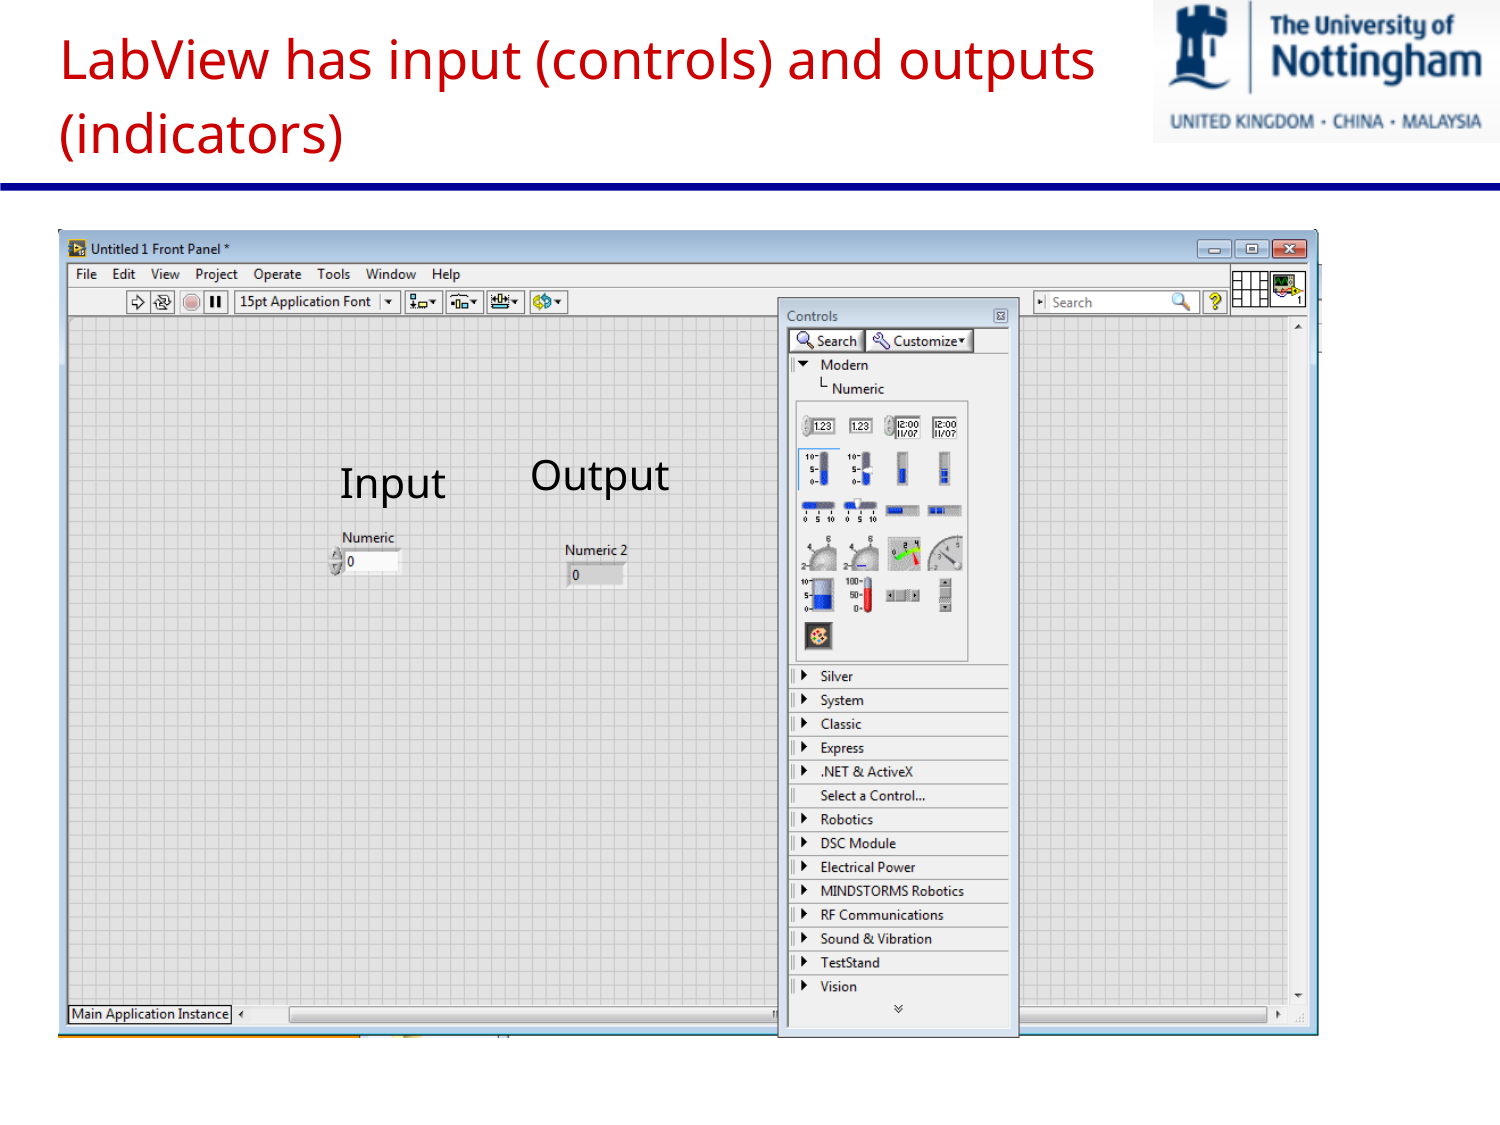

# LabView has input (controls) and outputs (indicators)
Output
Input